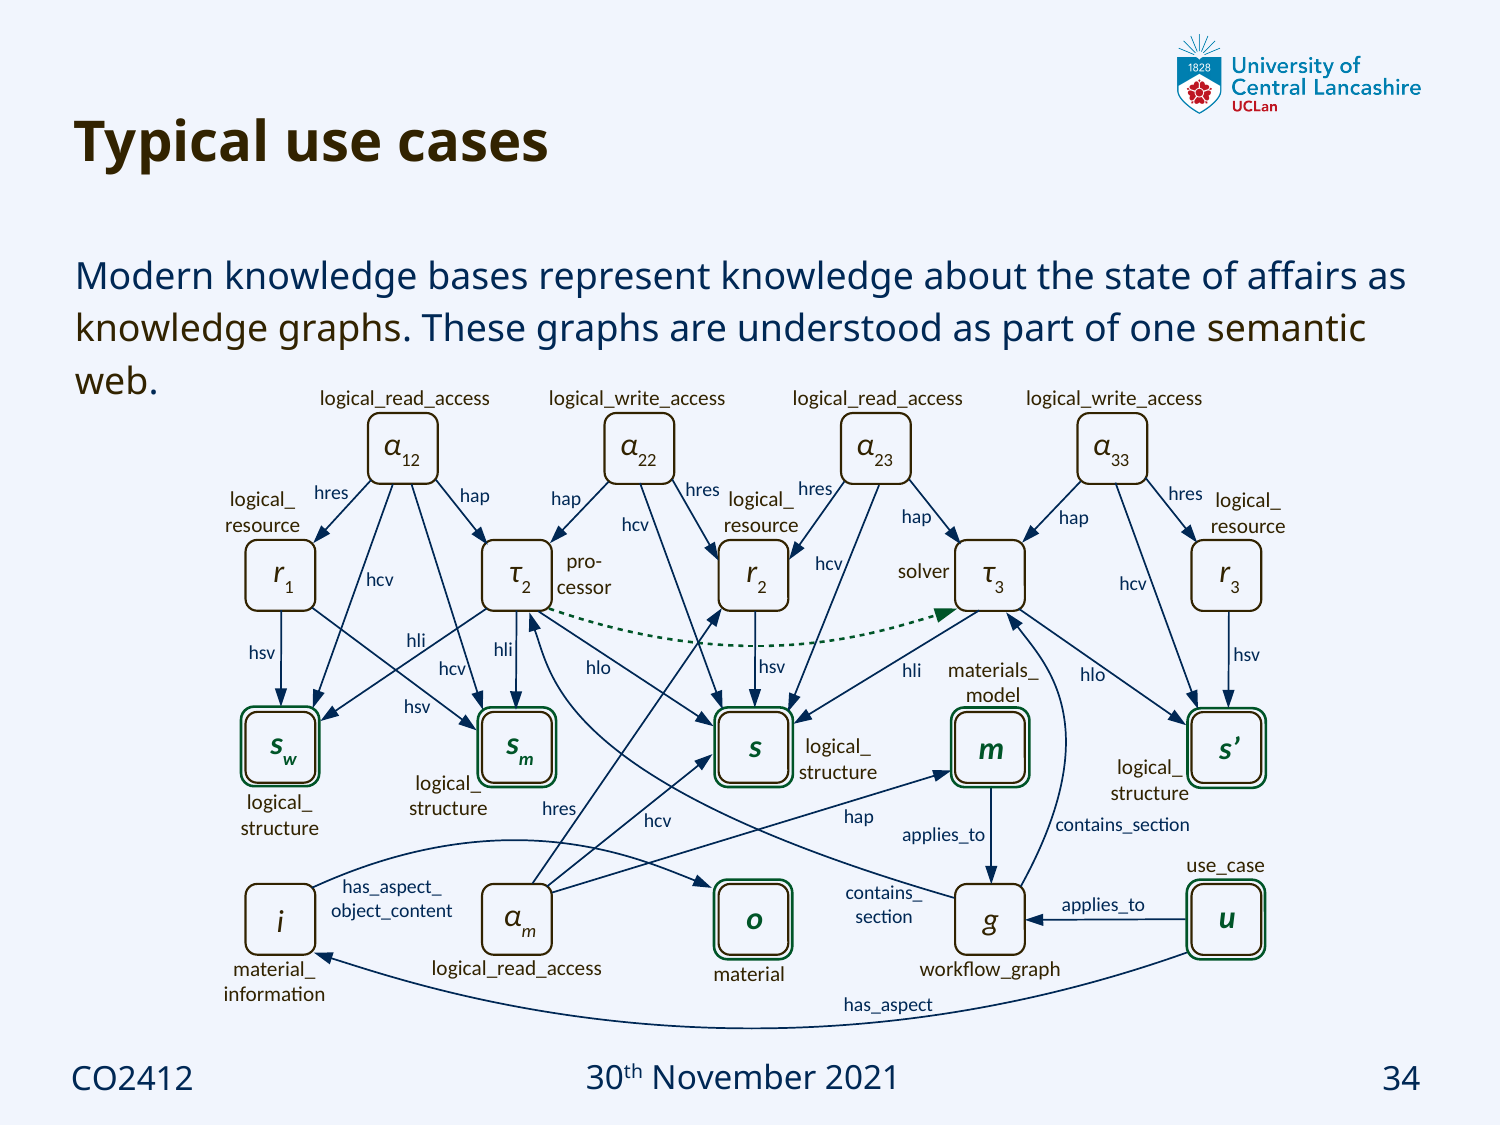

# Typical use cases
Modern knowledge bases represent knowledge about the state of affairs as knowledge graphs. These graphs are understood as part of one semantic web.